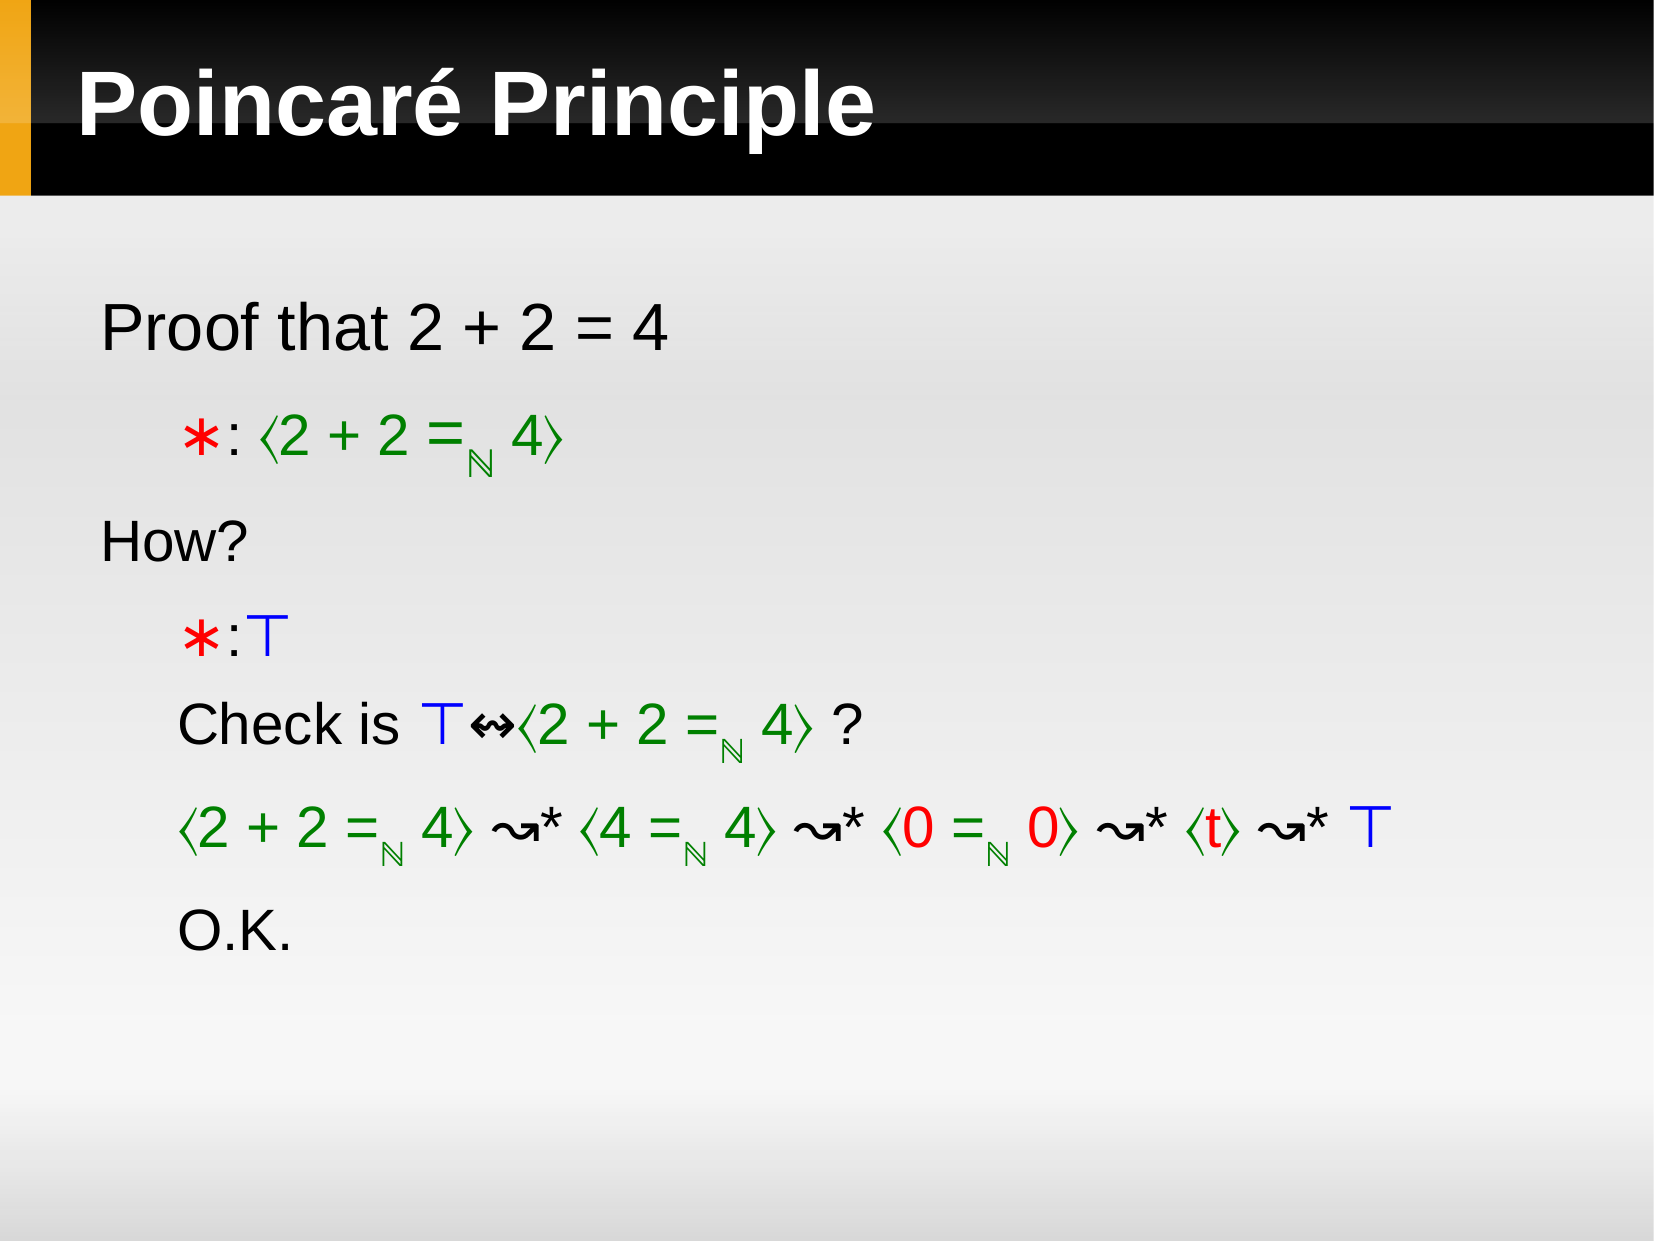

# Poincaré Principle
Proof that 2 + 2 = 4
∗: 〈2 + 2 =ℕ 4〉
How?
∗:⊤
Check is ⊤↭〈2 + 2 =ℕ 4〉 ?
〈2 + 2 =ℕ 4〉 ↝* 〈4 =ℕ 4〉 ↝* 〈0 =ℕ 0〉 ↝* 〈t〉 ↝* ⊤
O.K.